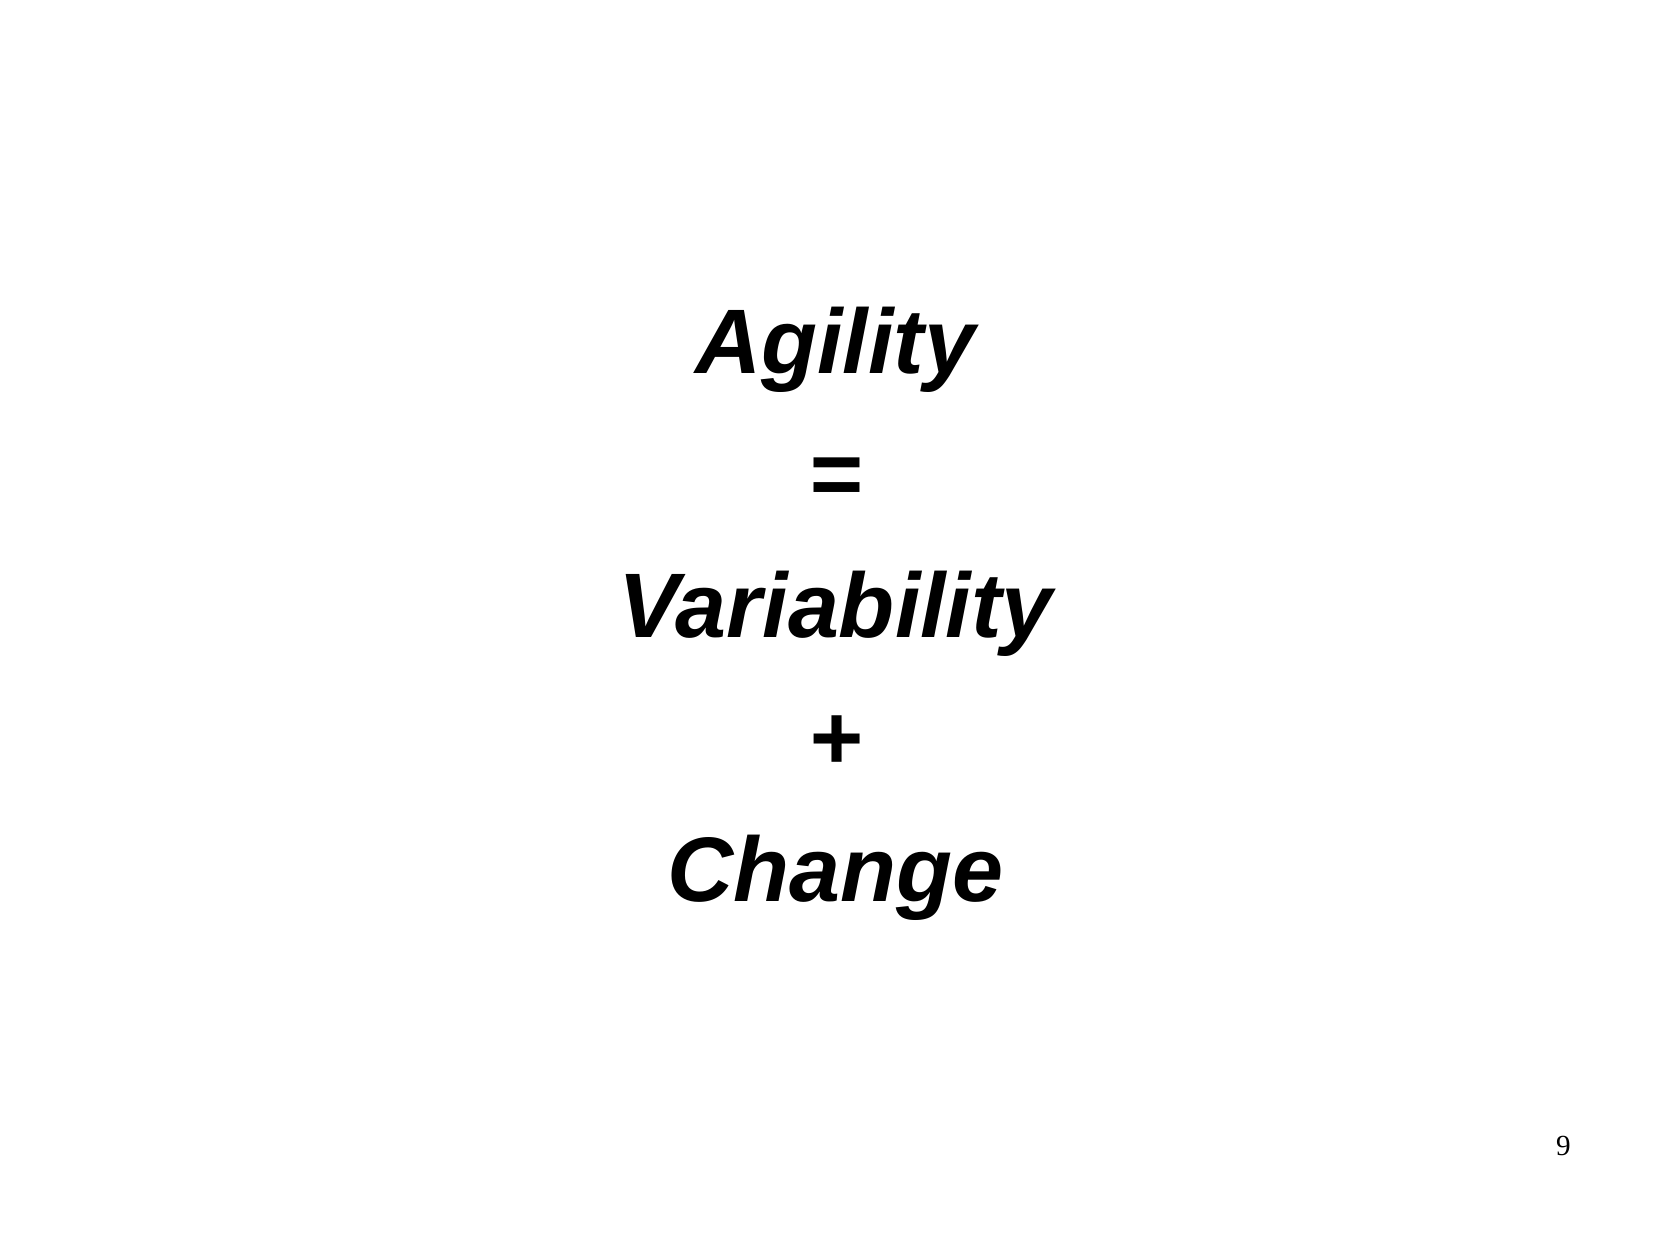

# Agility
=
Variability
+
Change
9